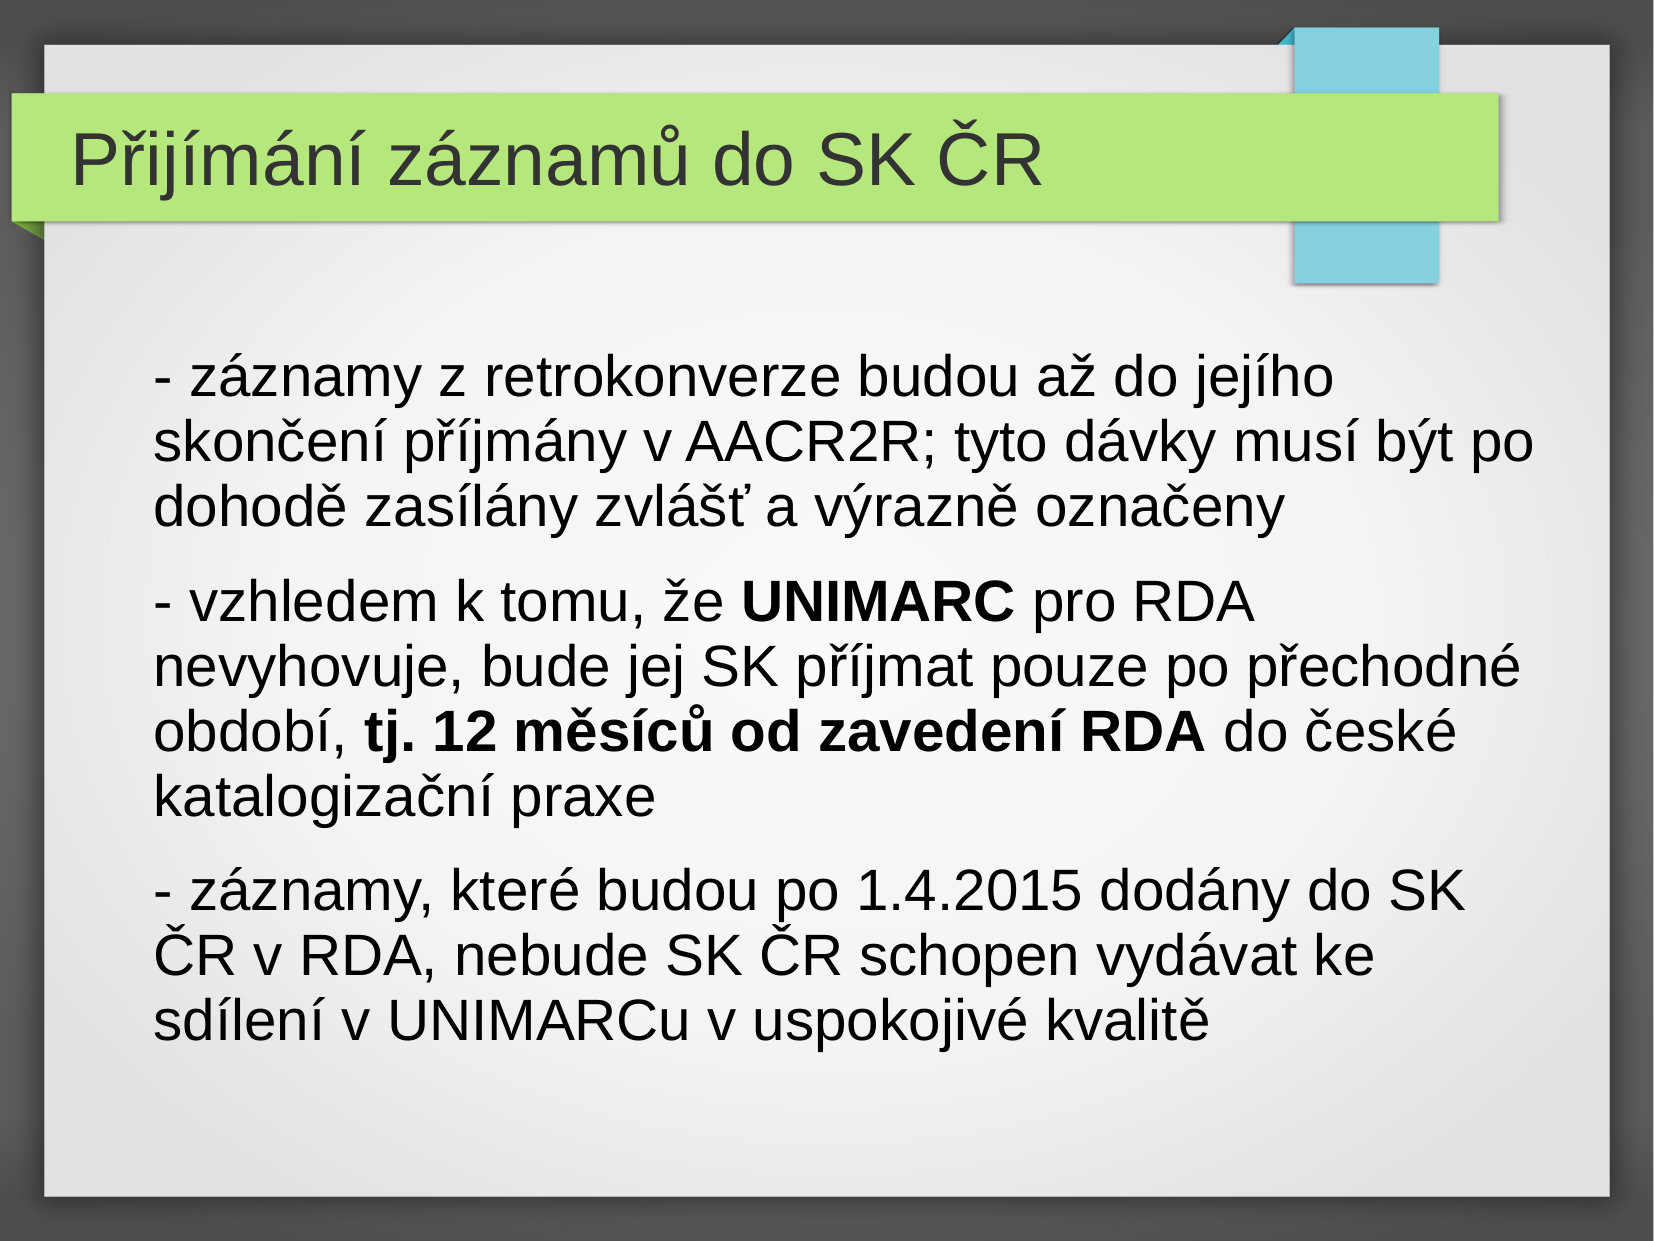

# Přijímání záznamů do SK ČR
- záznamy z retrokonverze budou až do jejího skončení příjmány v AACR2R; tyto dávky musí být po dohodě zasílány zvlášť a výrazně označeny
- vzhledem k tomu, že UNIMARC pro RDA nevyhovuje, bude jej SK příjmat pouze po přechodné období, tj. 12 měsíců od zavedení RDA do české katalogizační praxe
- záznamy, které budou po 1.4.2015 dodány do SK ČR v RDA, nebude SK ČR schopen vydávat ke sdílení v UNIMARCu v uspokojivé kvalitě